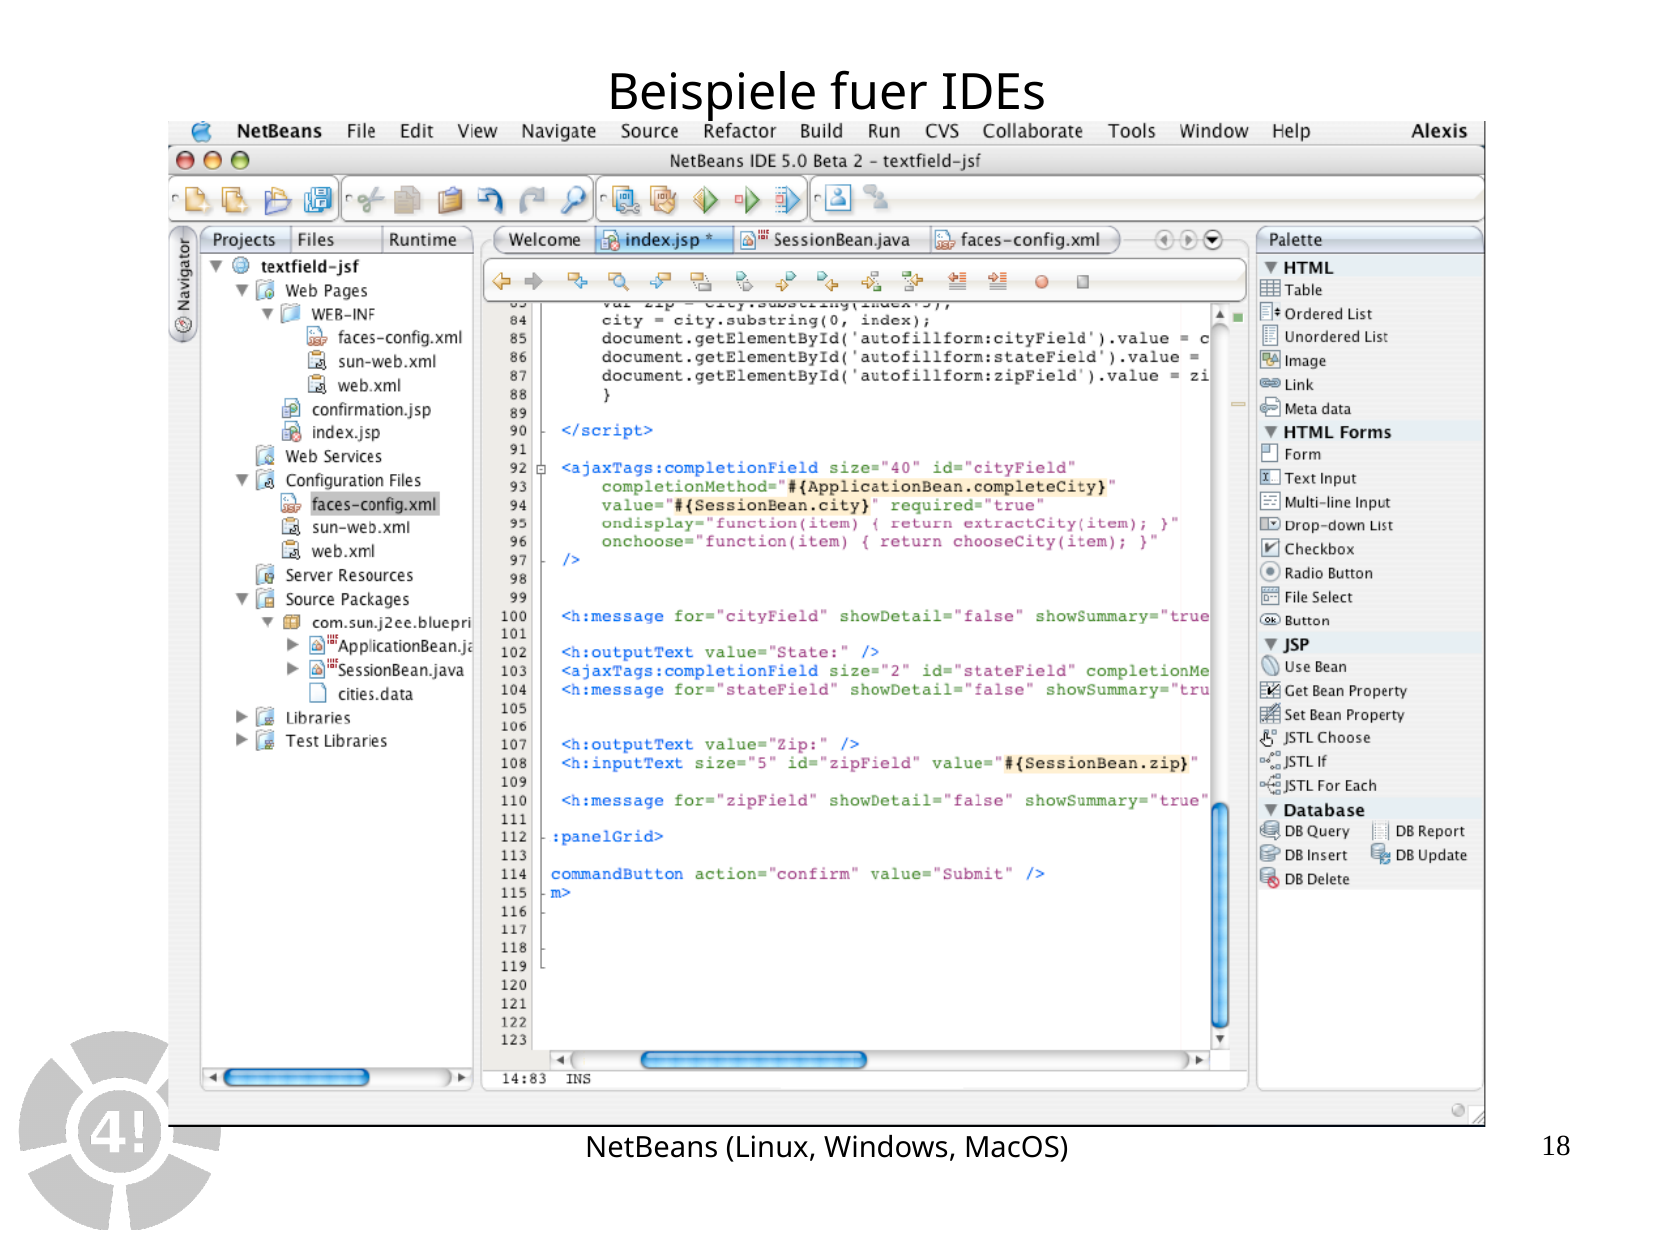

# Beispiele fuer IDEs
NetBeans (Linux, Windows, MacOS)
18